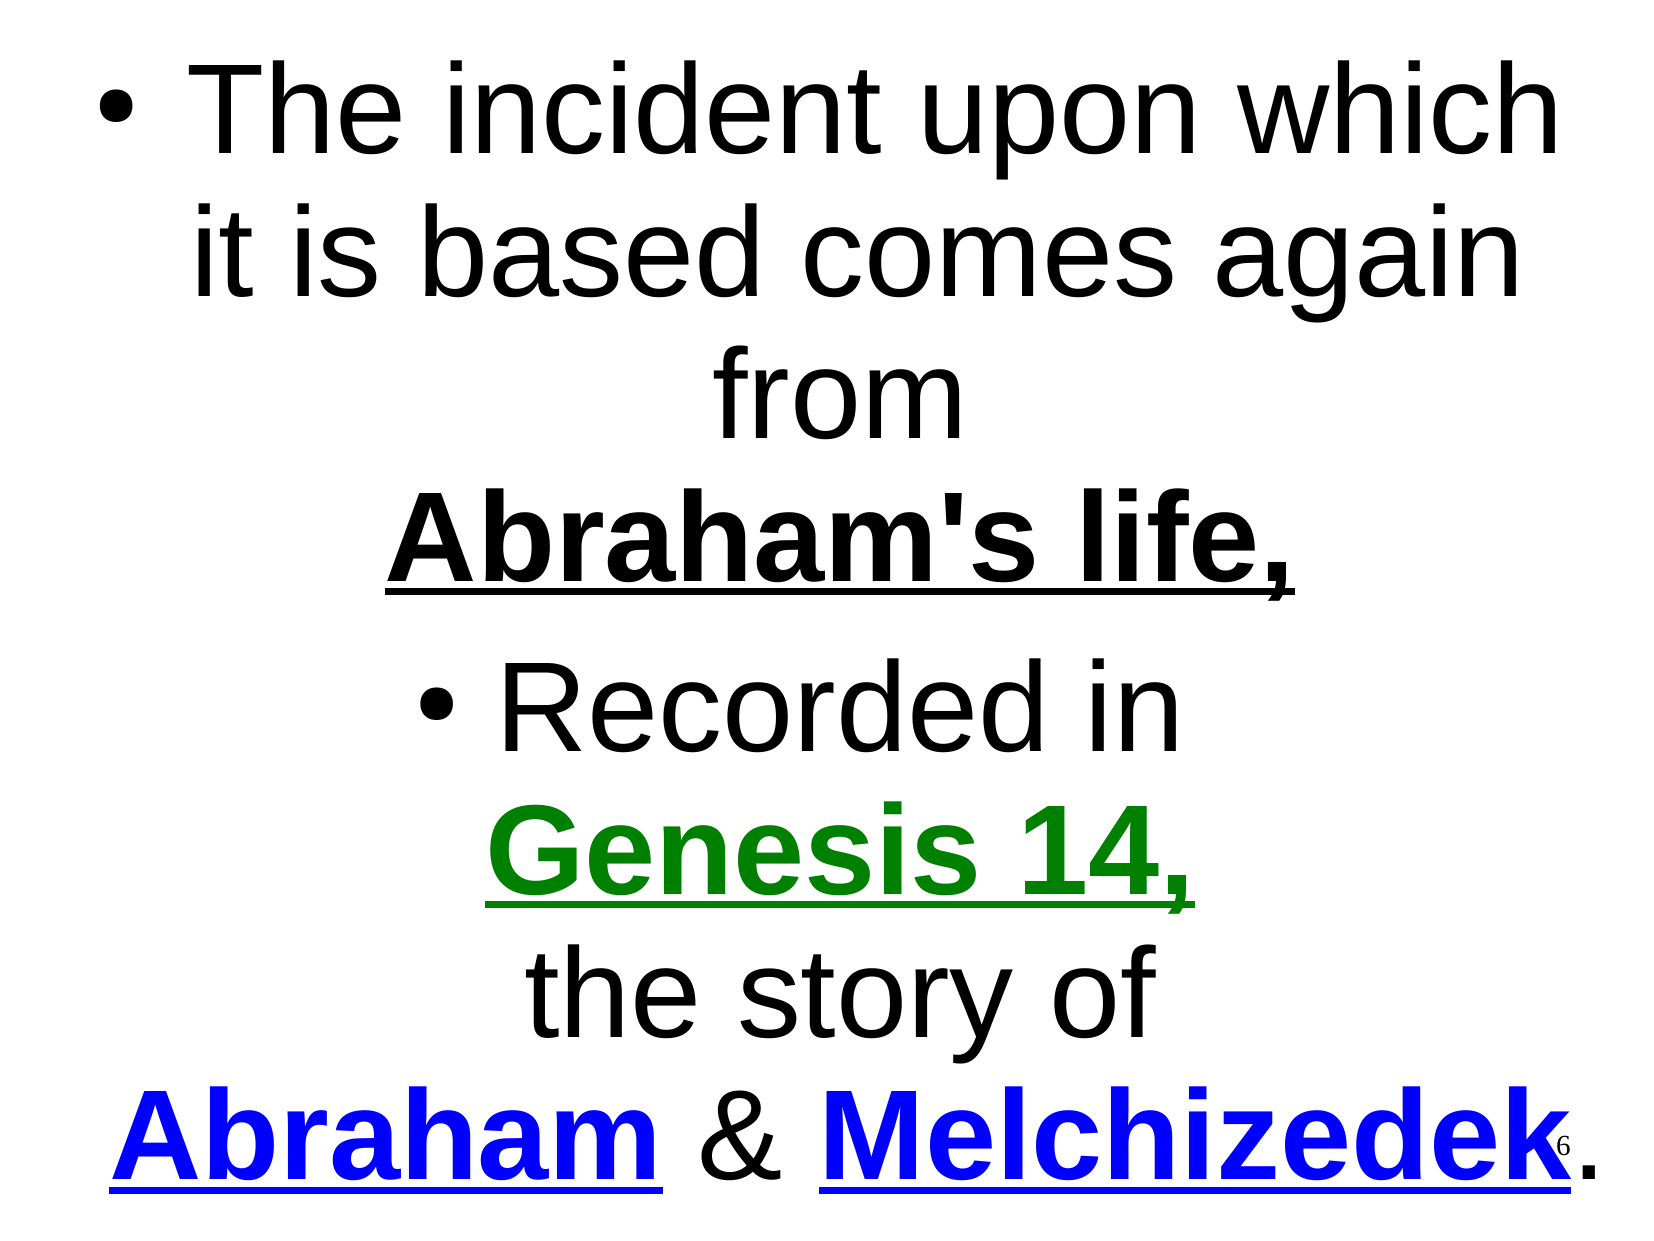

# The incident upon which it is based comes again from Abraham's life,
Recorded in
Genesis 14,
the story of
Abraham & Melchizedek.
6